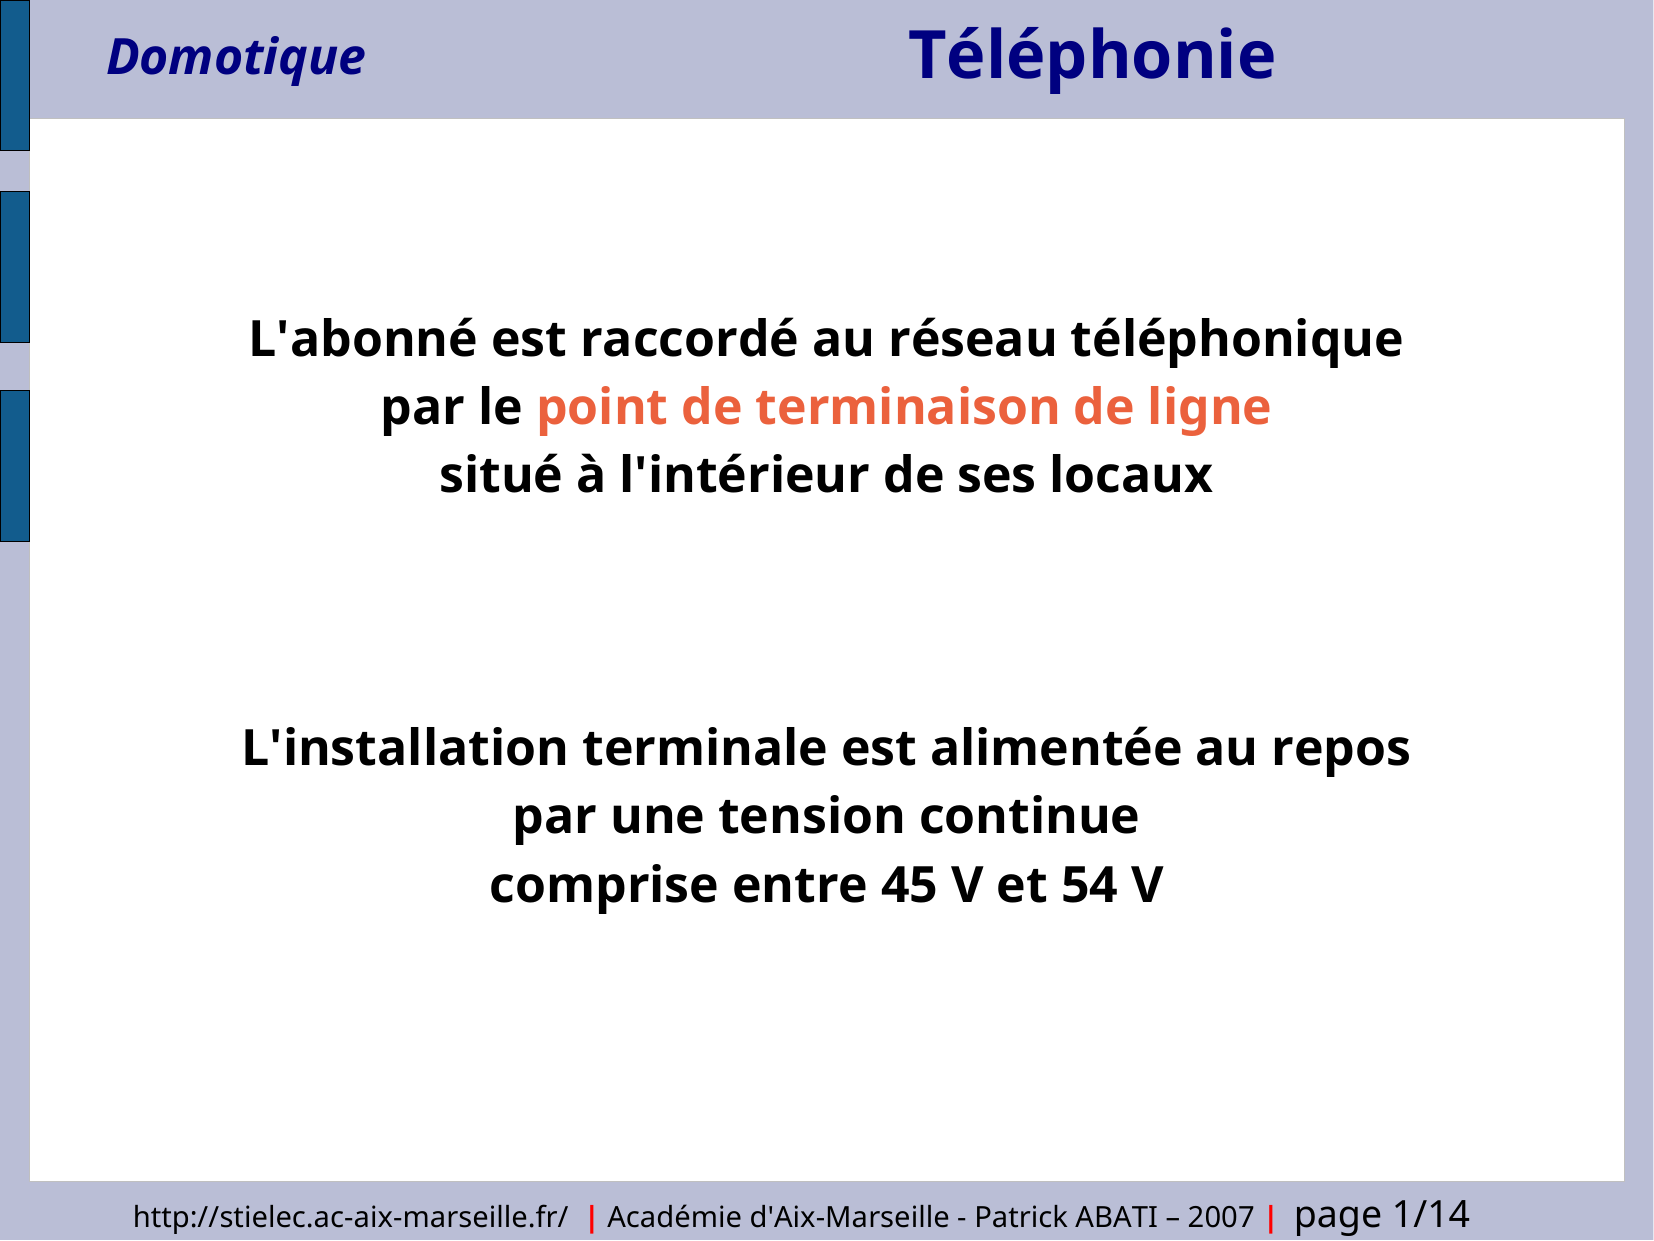

L'abonné est raccordé au réseau téléphonique
par le point de terminaison de ligne
situé à l'intérieur de ses locaux
L'installation terminale est alimentée au repos
par une tension continue
comprise entre 45 V et 54 V